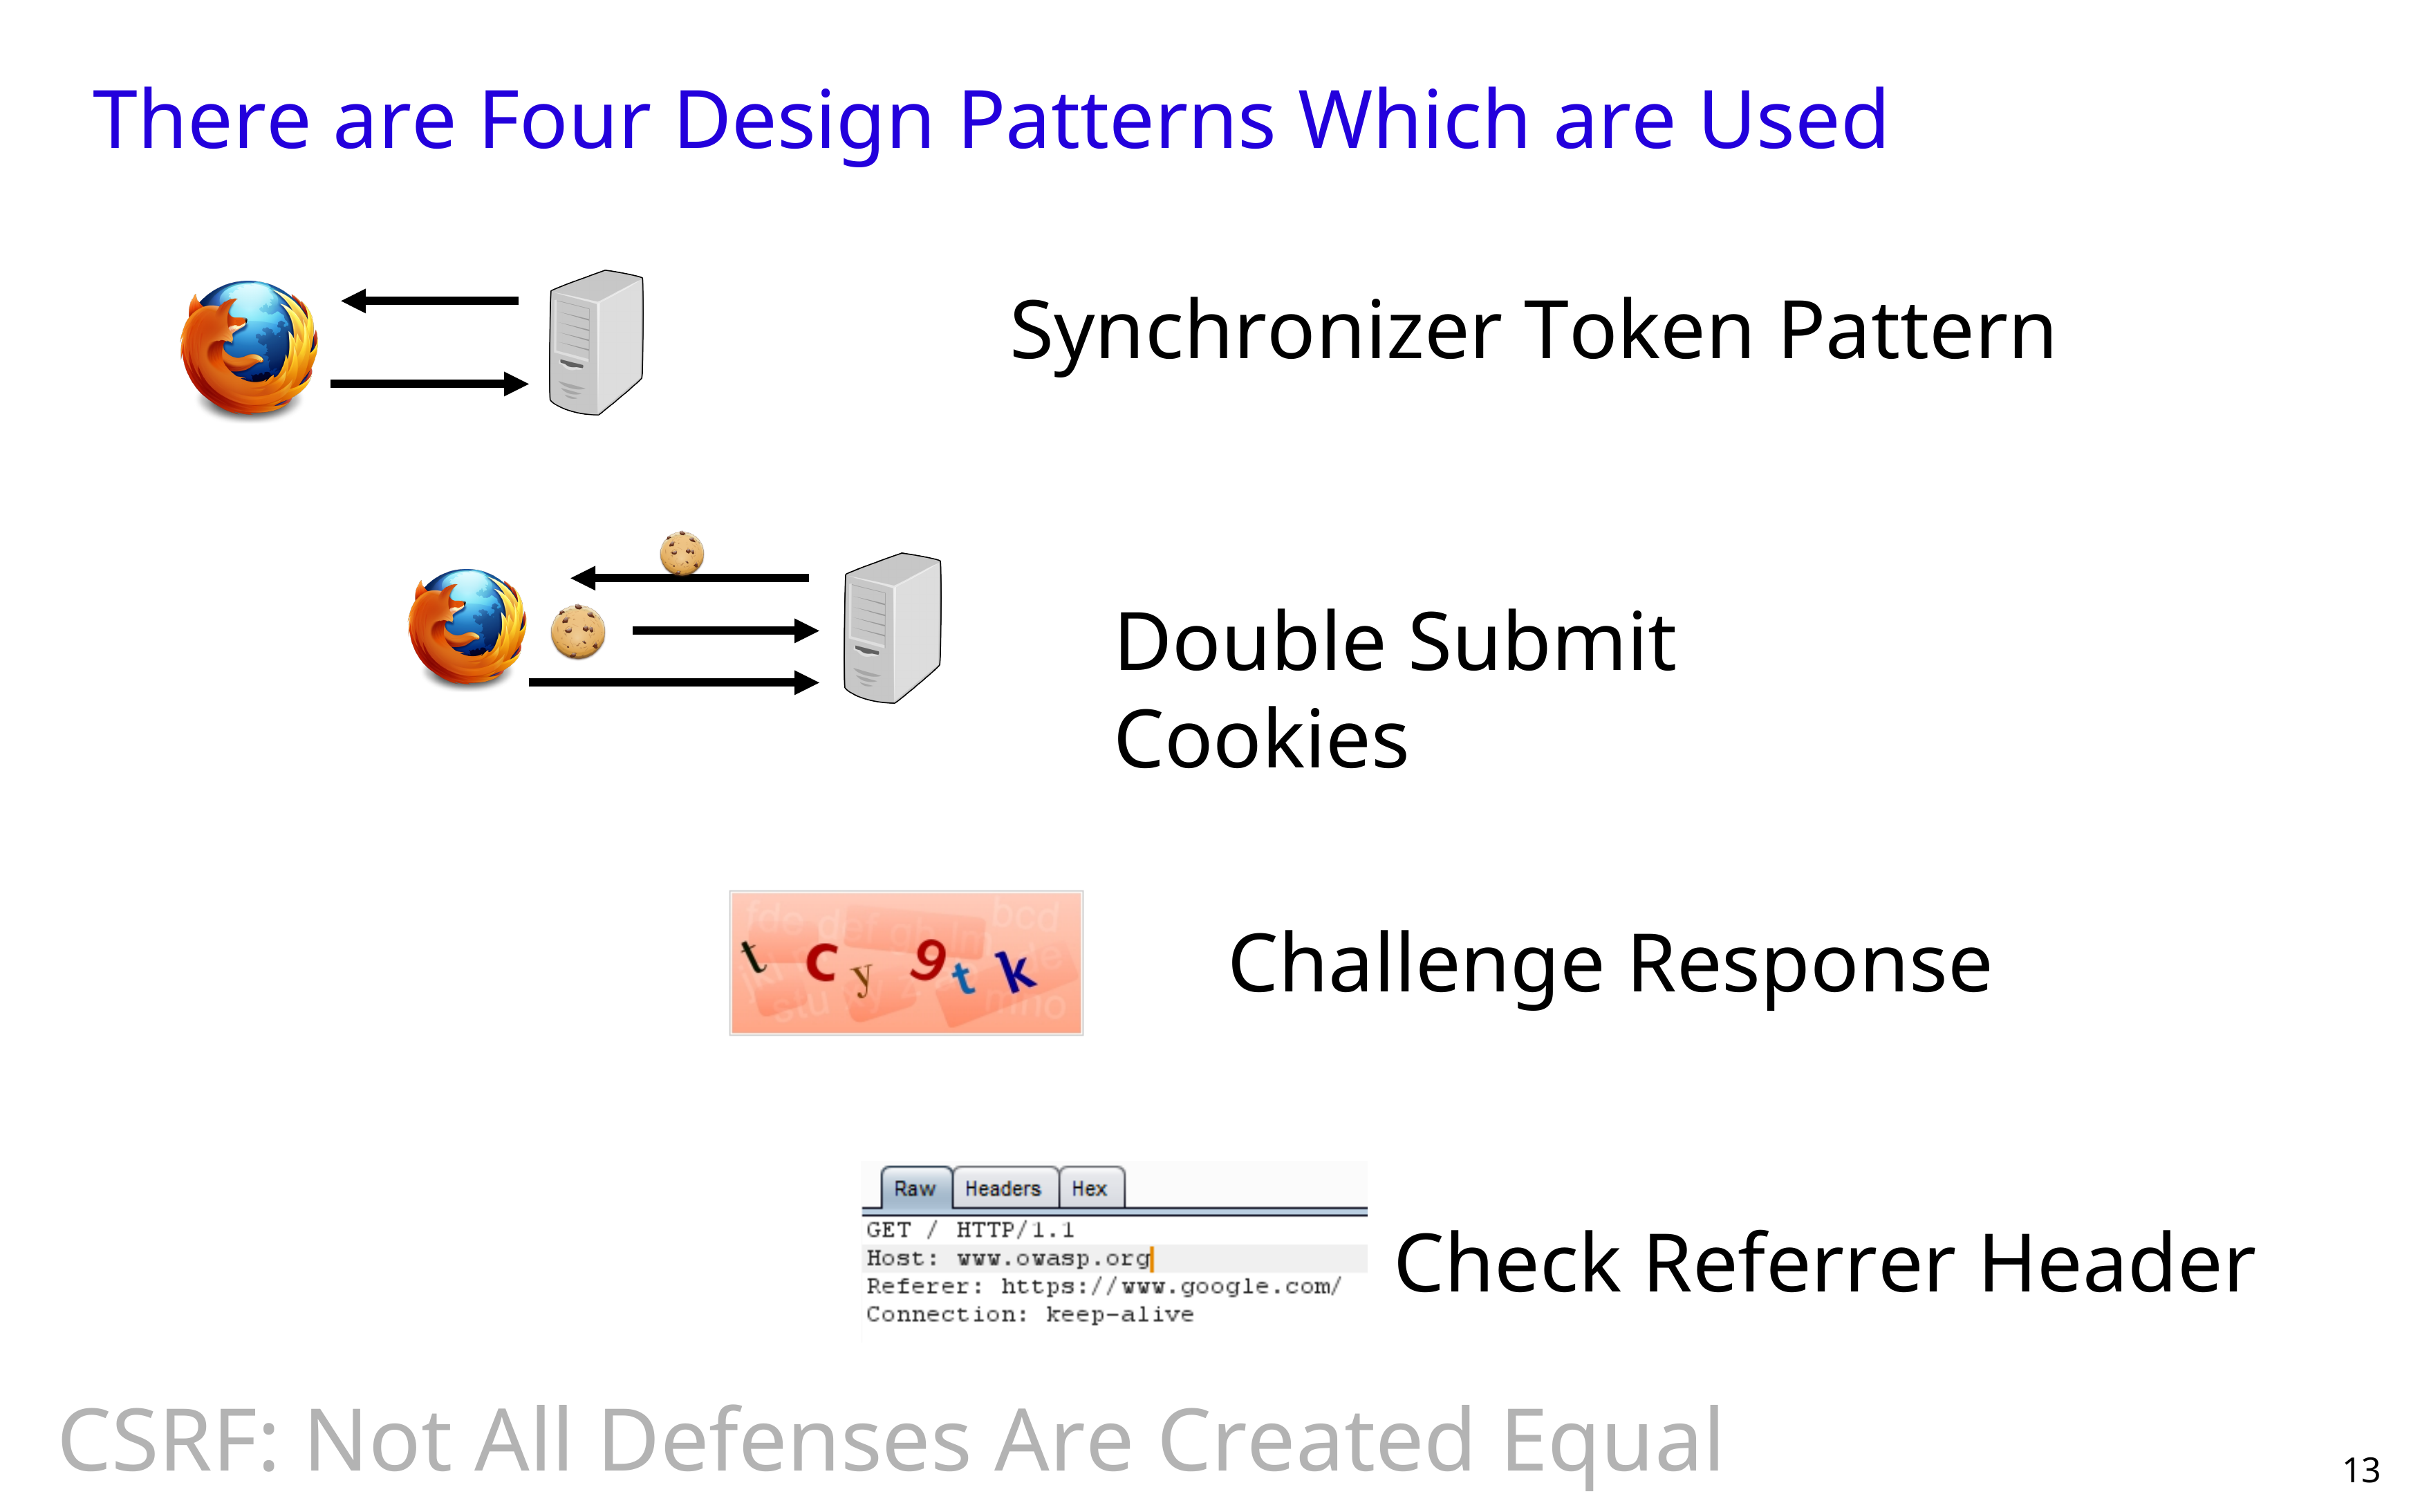

There are Four Design Patterns Which are Used
Synchronizer Token Pattern
Double Submit Cookies
Challenge Response
Check Referrer Header